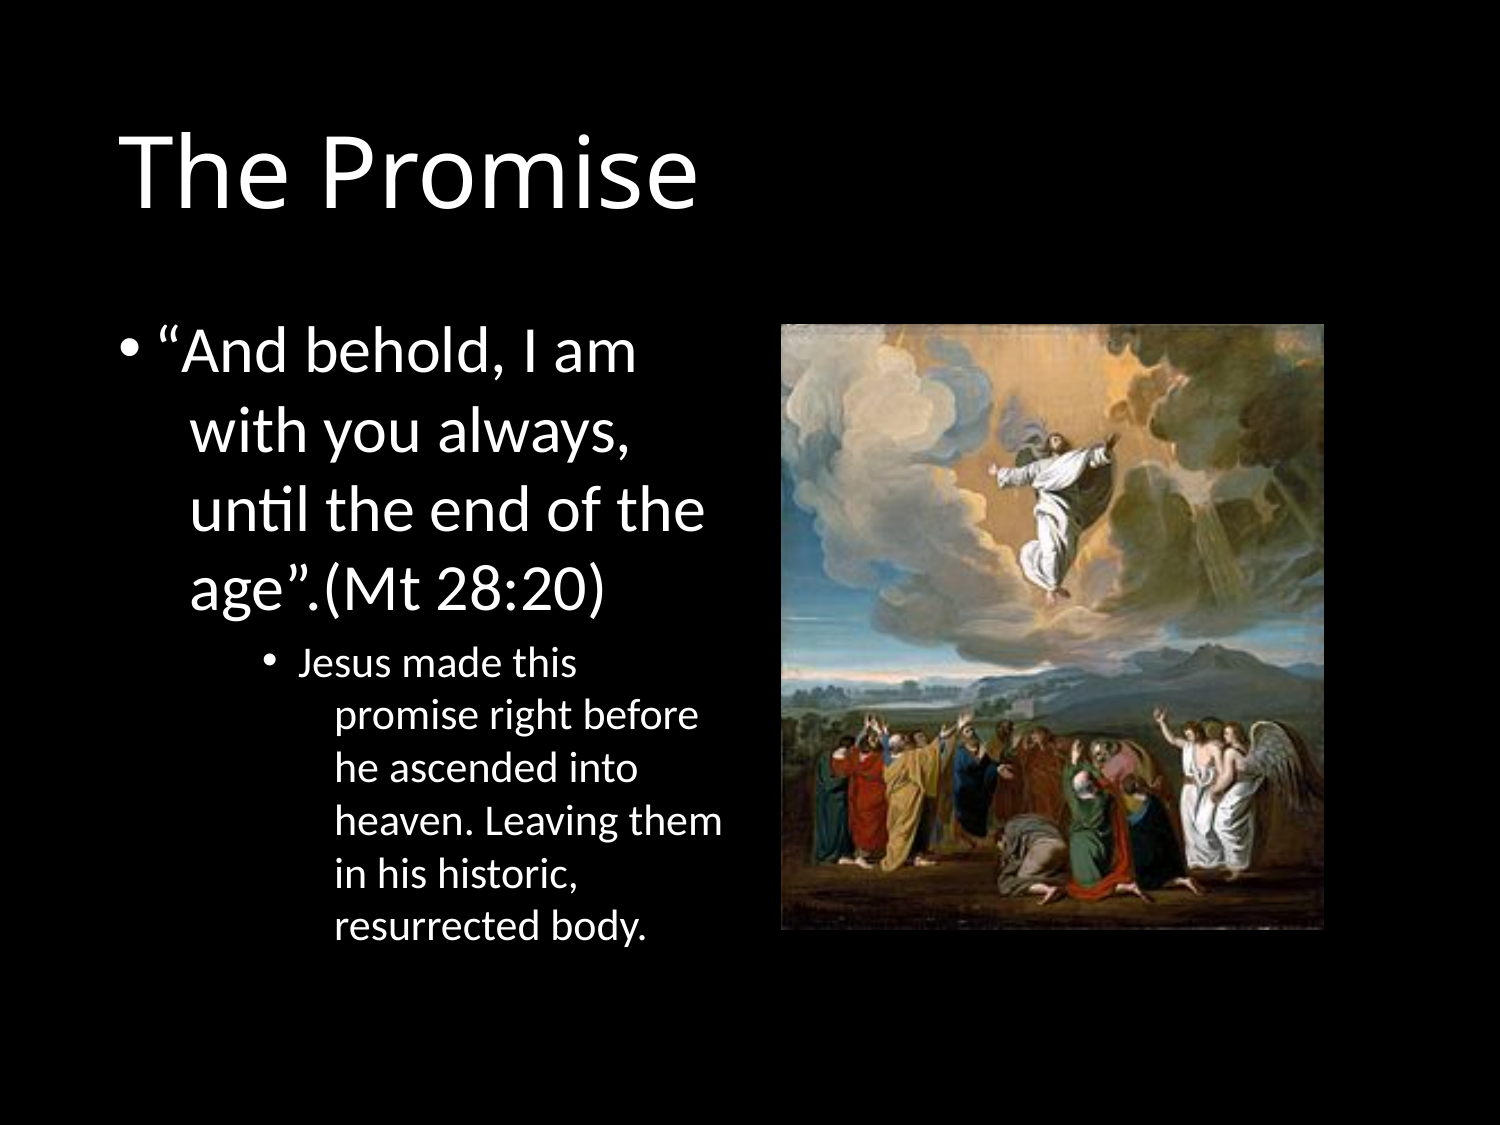

# The Promise
“And behold, I am with you always, until the end of the age”.(Mt 28:20)‏
Jesus made this promise right before he ascended into heaven. Leaving them in his historic, resurrected body.